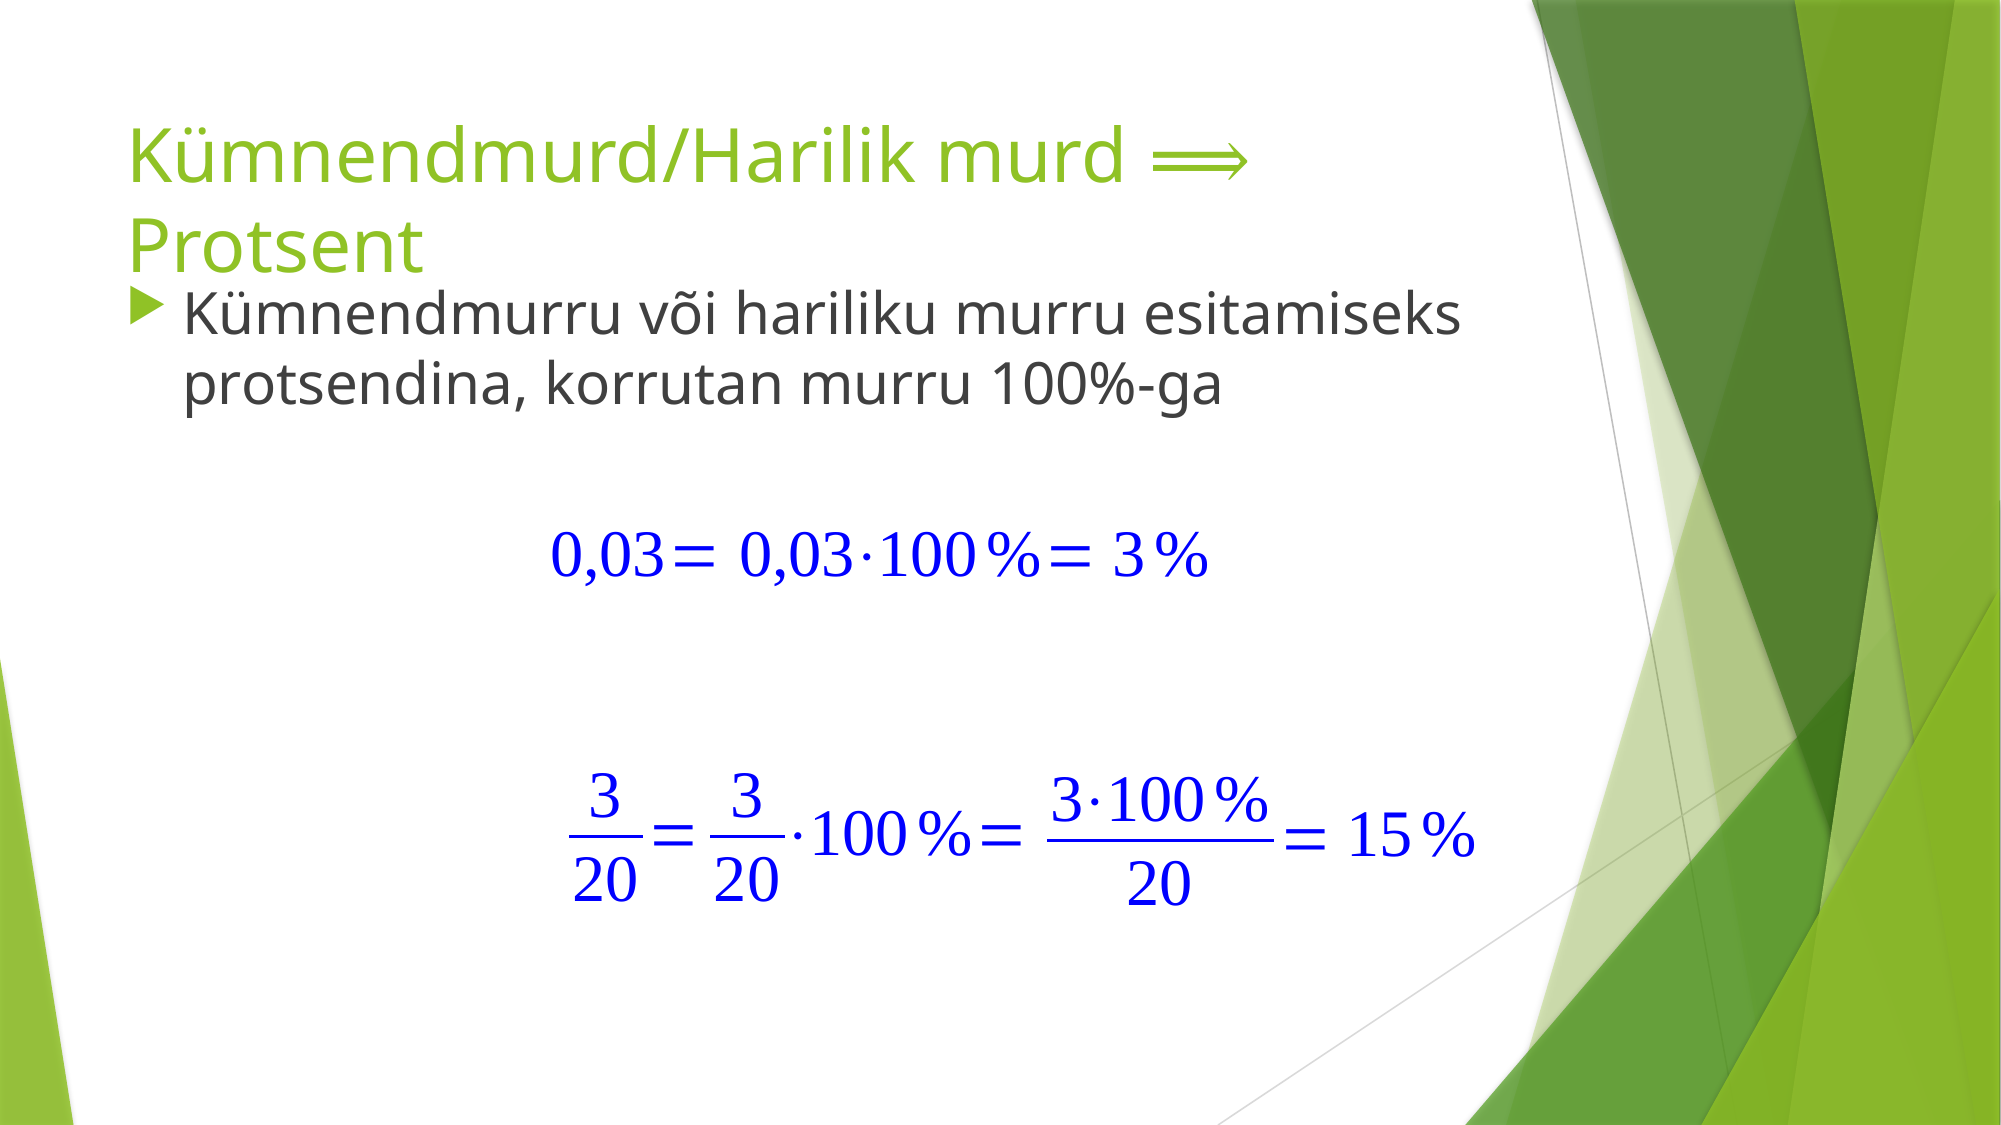

# Kümnendmurd/Harilik murd ⟹ Protsent
Kümnendmurru või hariliku murru esitamiseks protsendina, korrutan murru 100%-ga